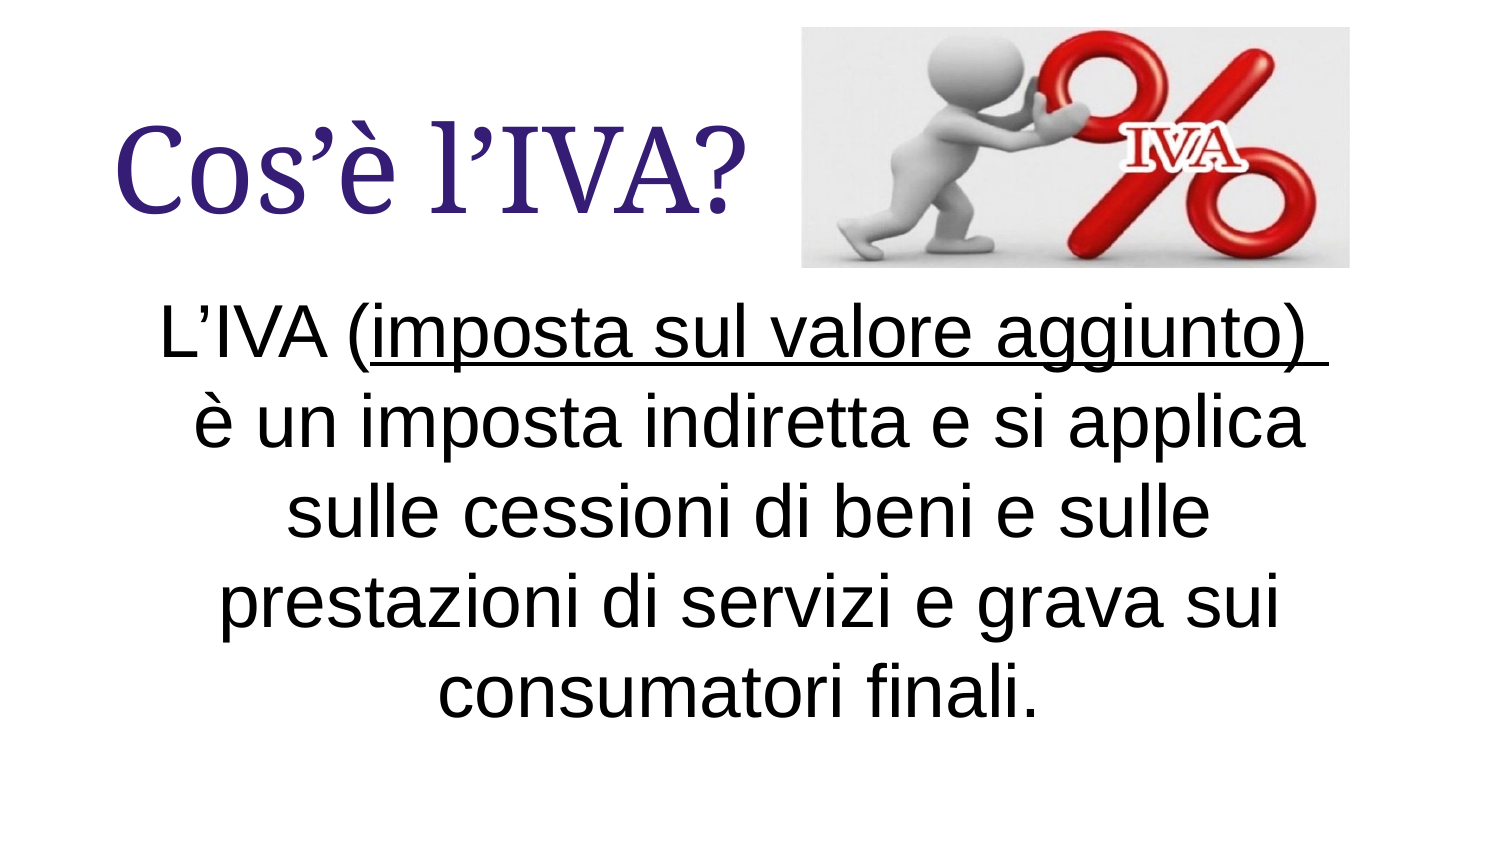

Cos’è l’IVA?
 L’IVA (imposta sul valore aggiunto)
è un imposta indiretta e si applica sulle cessioni di beni e sulle prestazioni di servizi e grava sui consumatori finali.